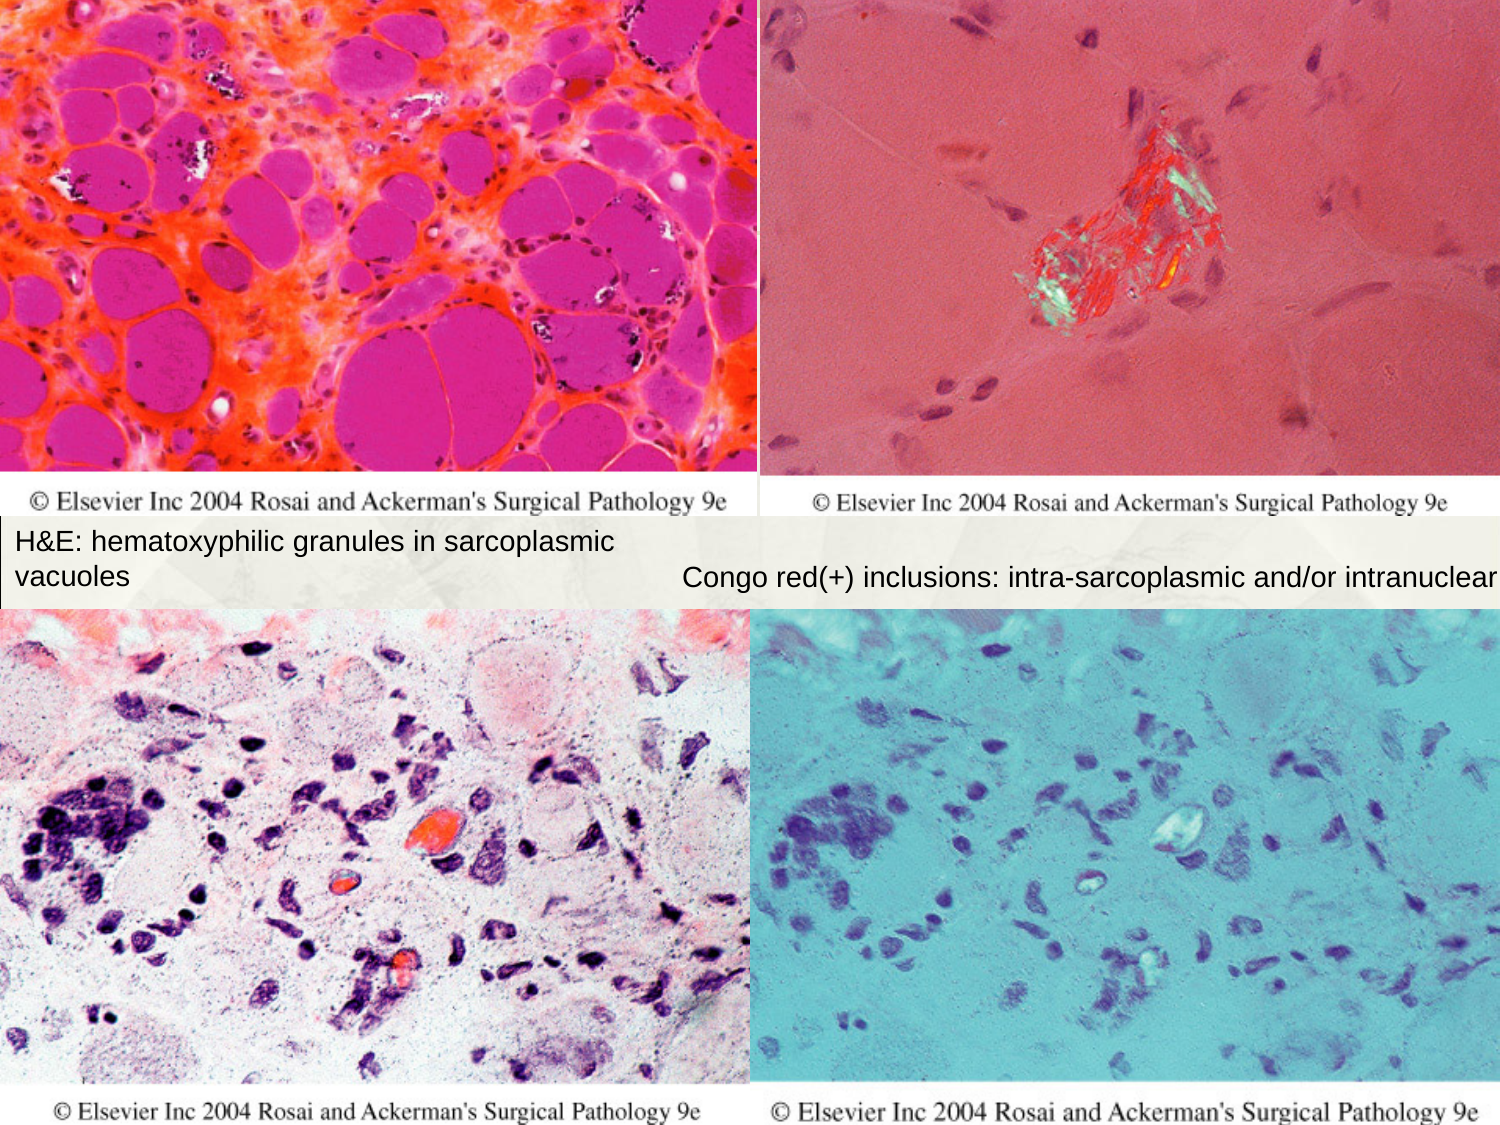

#
H&E: hematoxyphilic granules in sarcoplasmic vacuoles
Congo red(+) inclusions: intra-sarcoplasmic and/or intranuclear